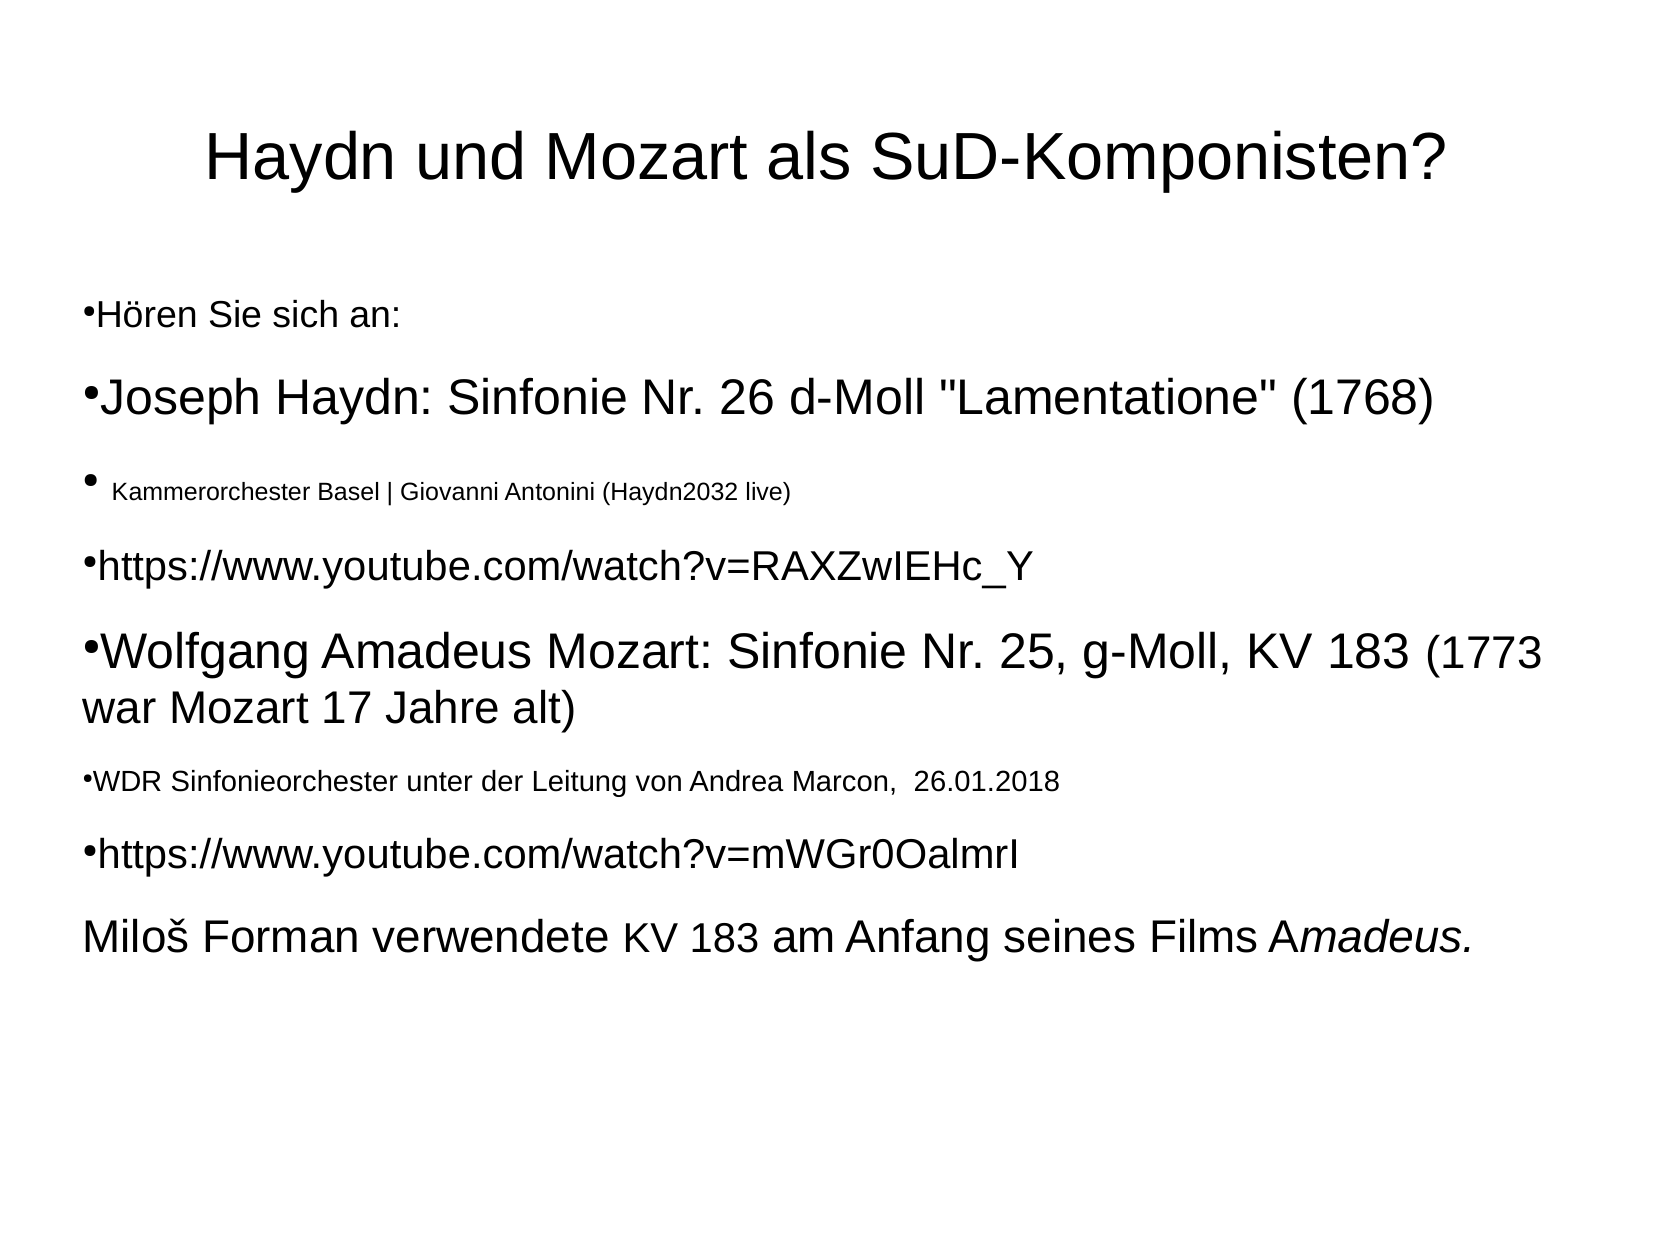

# Haydn und Mozart als SuD-Komponisten?
Hören Sie sich an:
Joseph Haydn: Sinfonie Nr. 26 d-Moll "Lamentatione" (1768)
 Kammerorchester Basel | Giovanni Antonini (Haydn2032 live)
https://www.youtube.com/watch?v=RAXZwIEHc_Y
Wolfgang Amadeus Mozart: Sinfonie Nr. 25, g-Moll, KV 183 (1773 war Mozart 17 Jahre alt)
WDR Sinfonieorchester unter der Leitung von Andrea Marcon, 26.01.2018
https://www.youtube.com/watch?v=mWGr0OalmrI
Miloš Forman verwendete KV 183 am Anfang seines Films Amadeus.